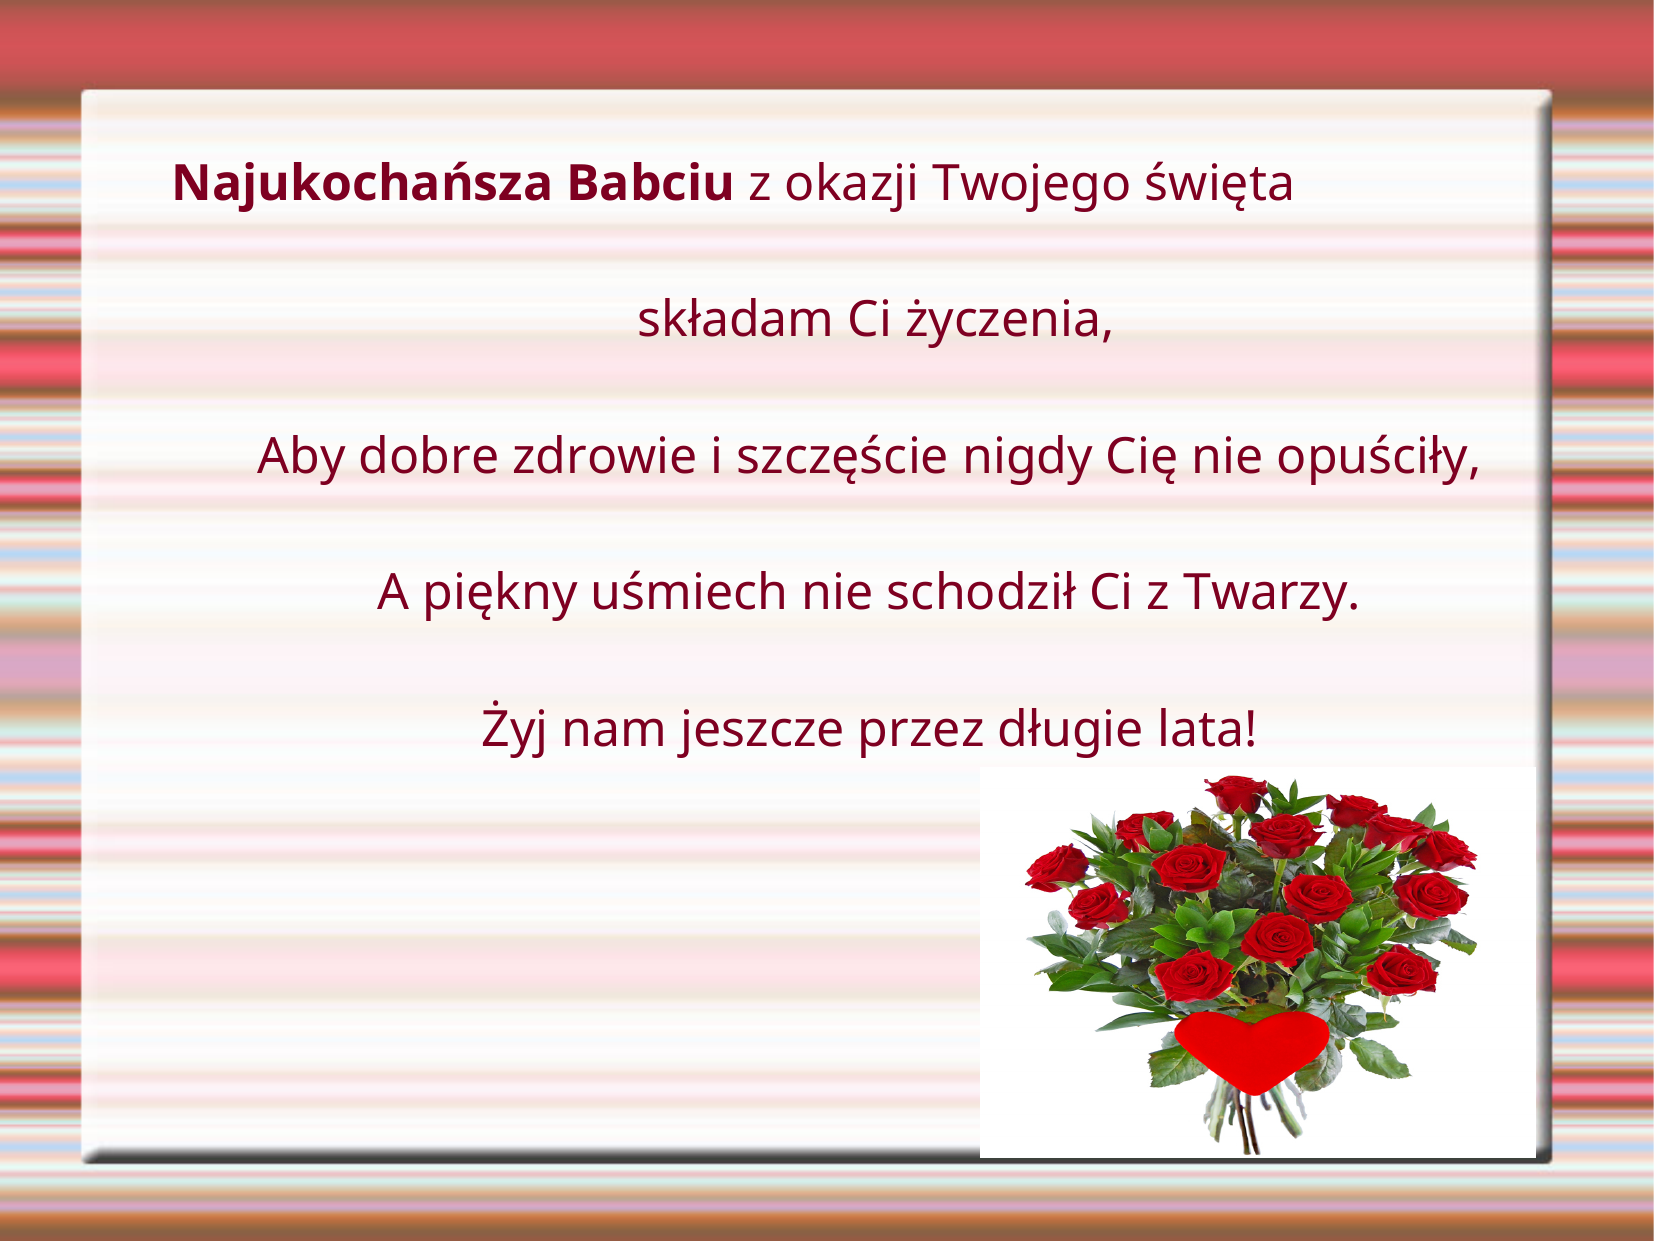

#
Najukochańsza Babciu z okazji Twojego święta
 składam Ci życzenia,
Aby dobre zdrowie i szczęście nigdy Cię nie opuściły,
A piękny uśmiech nie schodził Ci z Twarzy.
Żyj nam jeszcze przez długie lata!